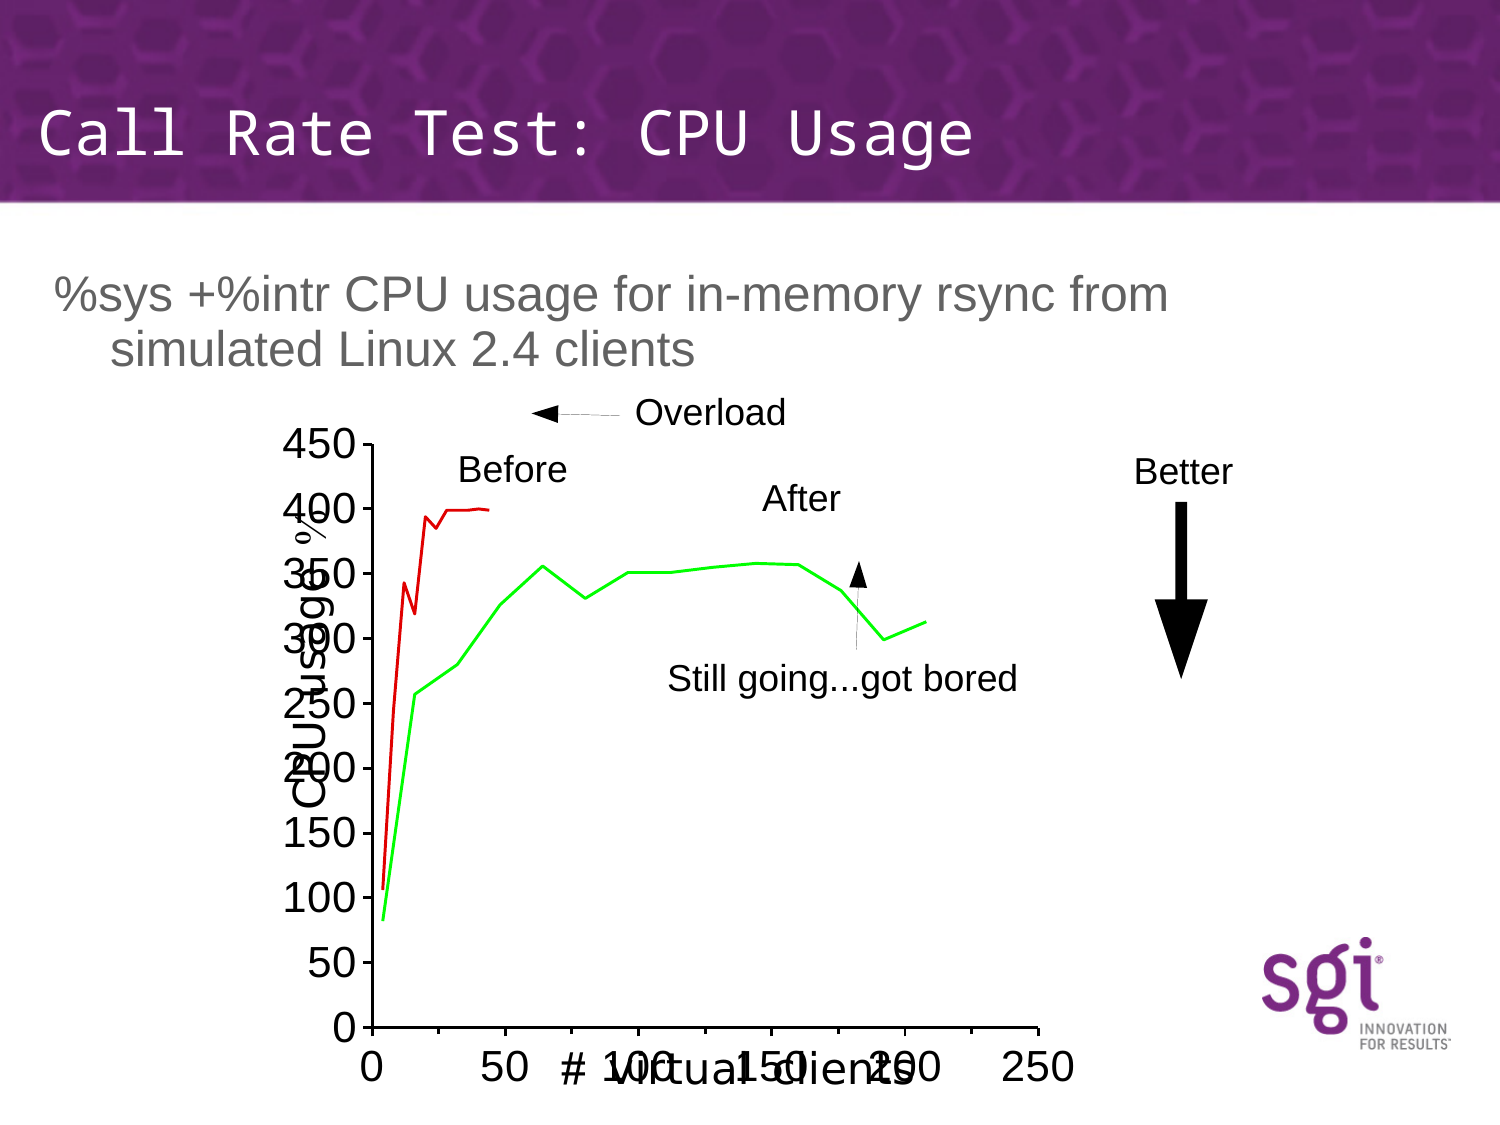

# Call Rate Test: CPU Usage
%sys +%intr CPU usage for in-memory rsync from simulated Linux 2.4 clients
### Chart
| Category | Column G | Column H |
|---|---|---|Overload
Before
Better
After
Still going...got bored